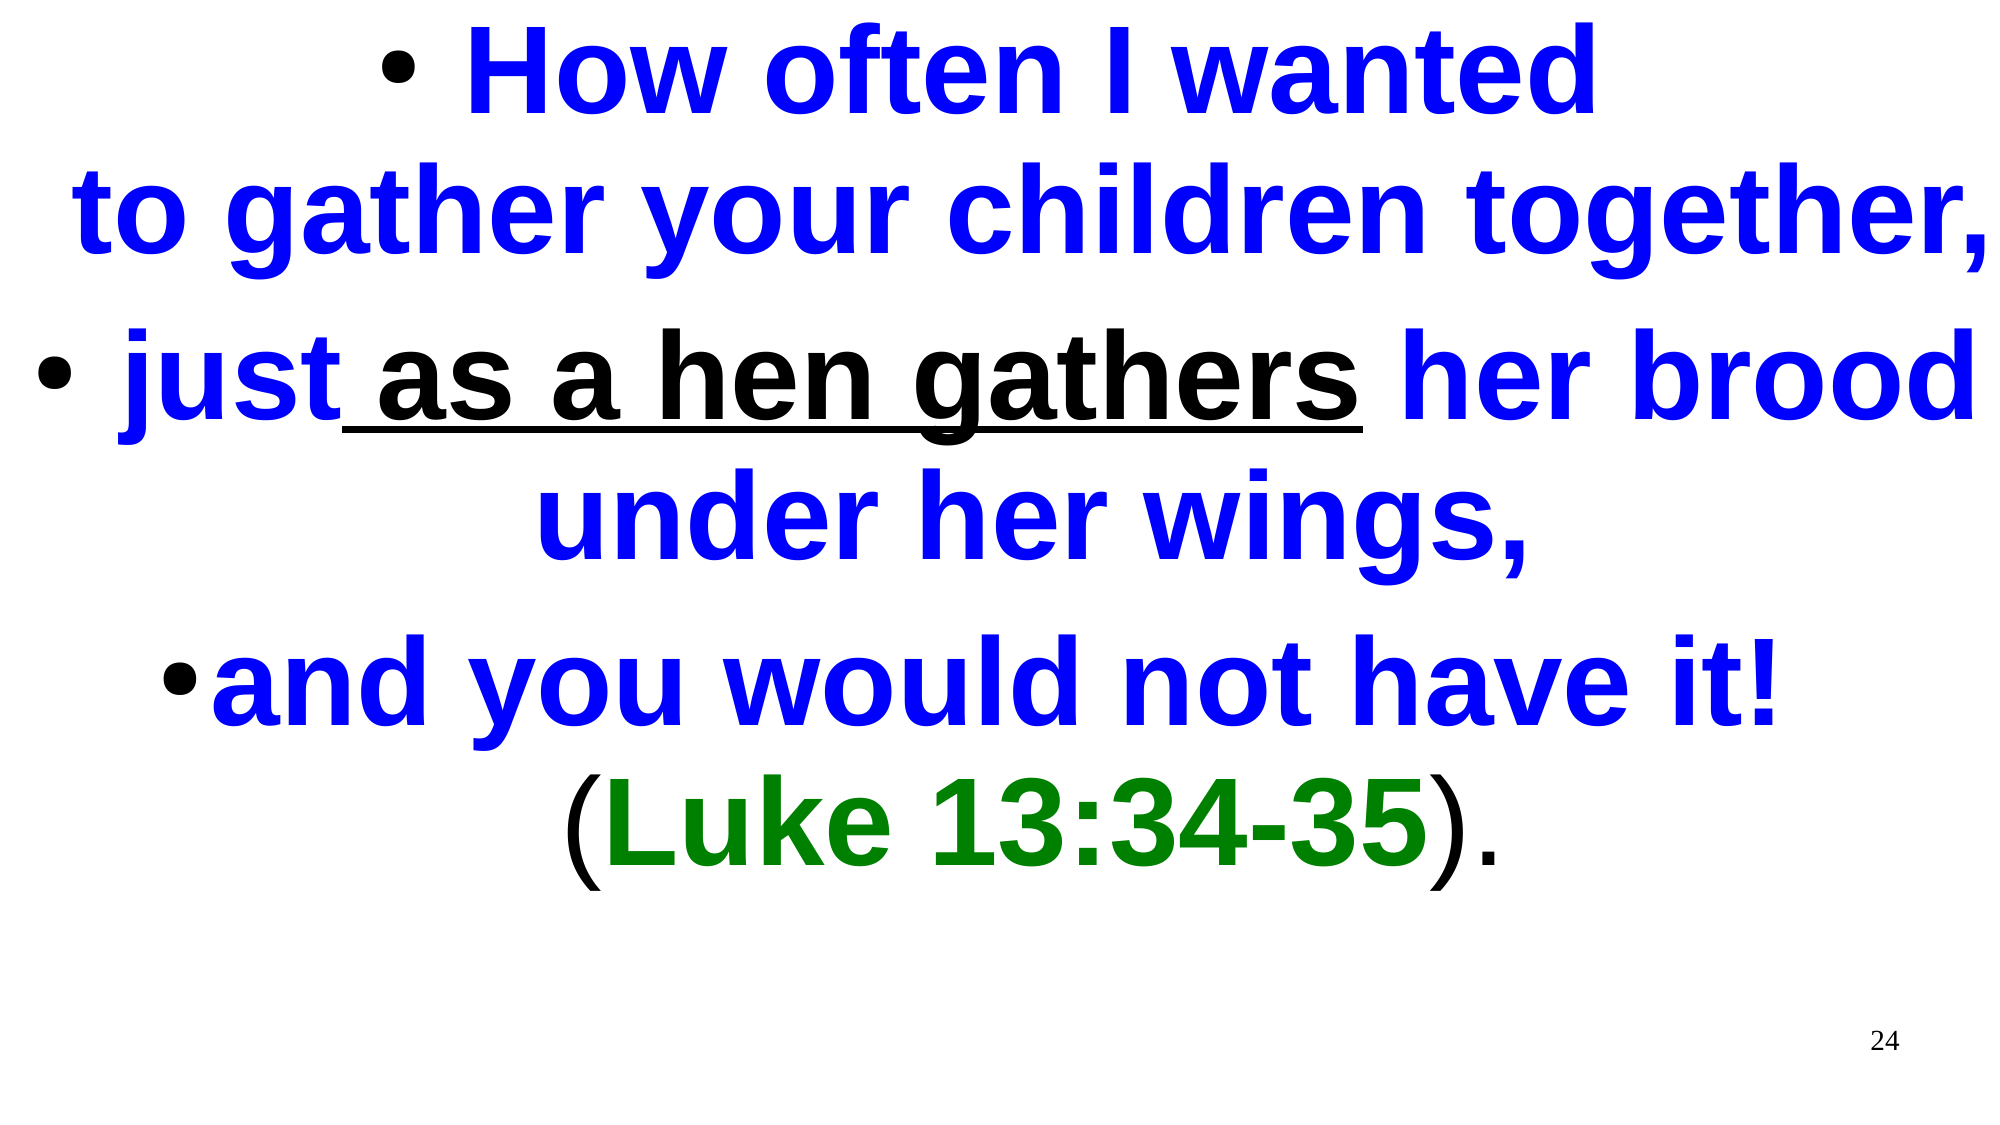

# How often I wanted to gather your children together,
 just as a hen gathers her brood
 under her wings,
and you would not have it!
(Luke 13:34-35).
24